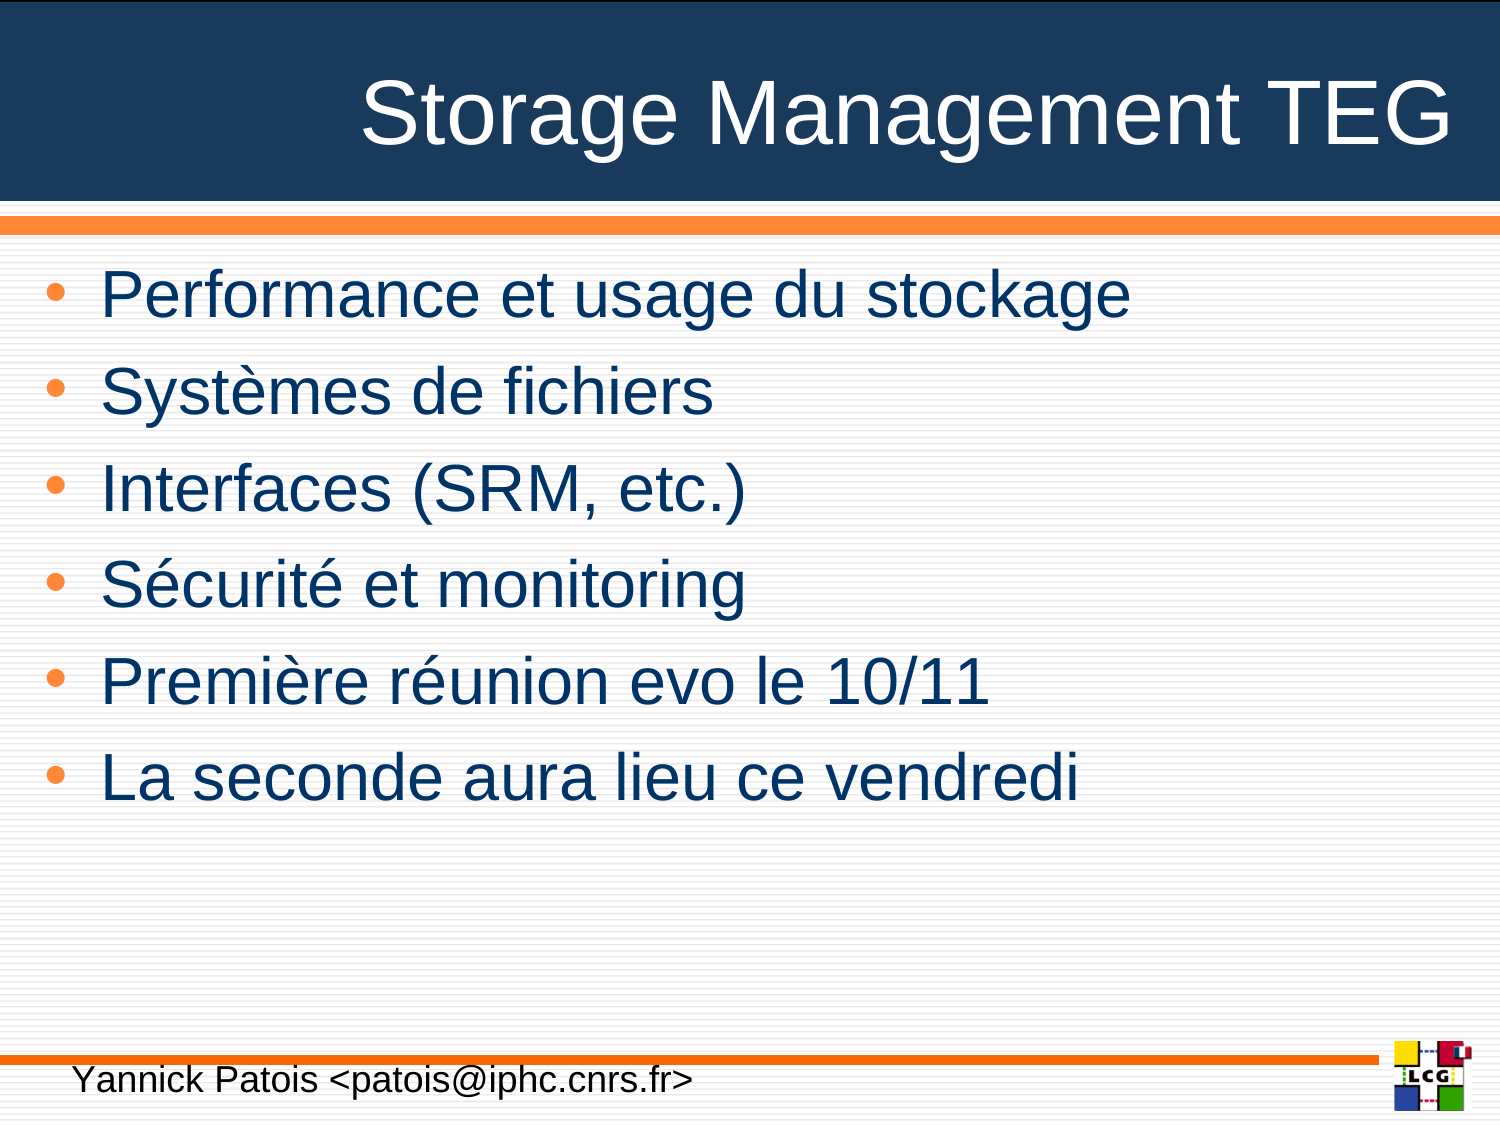

# Storage Management TEG
Performance et usage du stockage
Systèmes de fichiers
Interfaces (SRM, etc.)
Sécurité et monitoring
Première réunion evo le 10/11
La seconde aura lieu ce vendredi